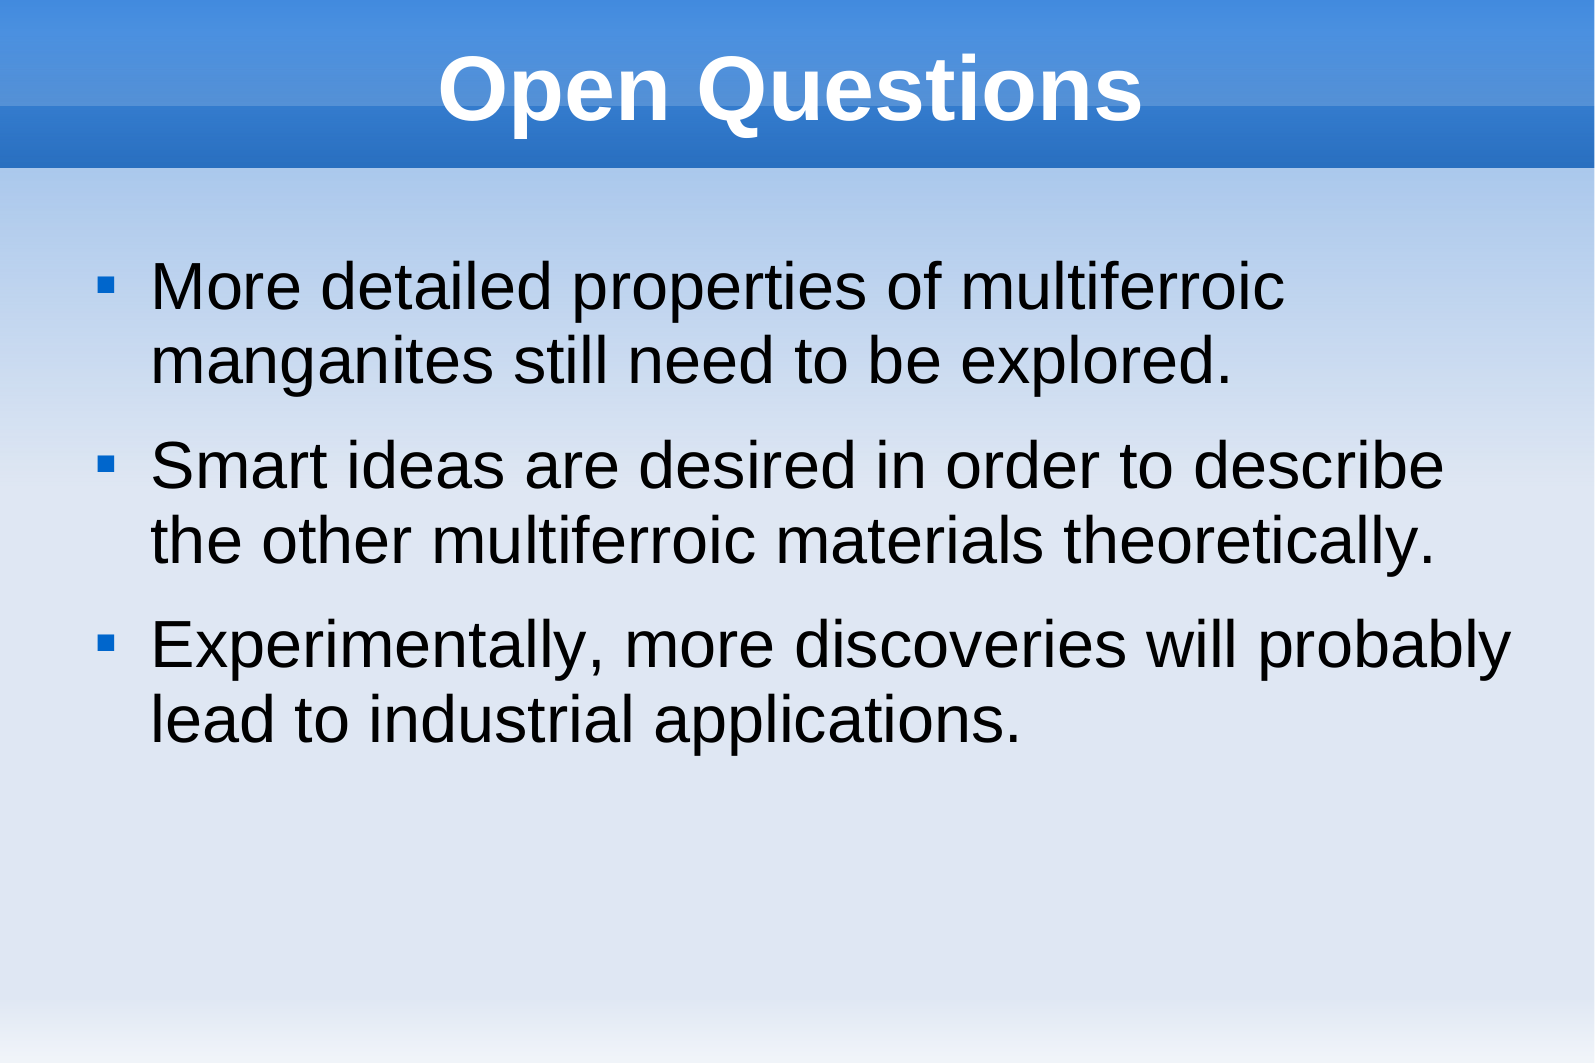

# Open Questions
More detailed properties of multiferroic manganites still need to be explored.
Smart ideas are desired in order to describe the other multiferroic materials theoretically.
Experimentally, more discoveries will probably lead to industrial applications.